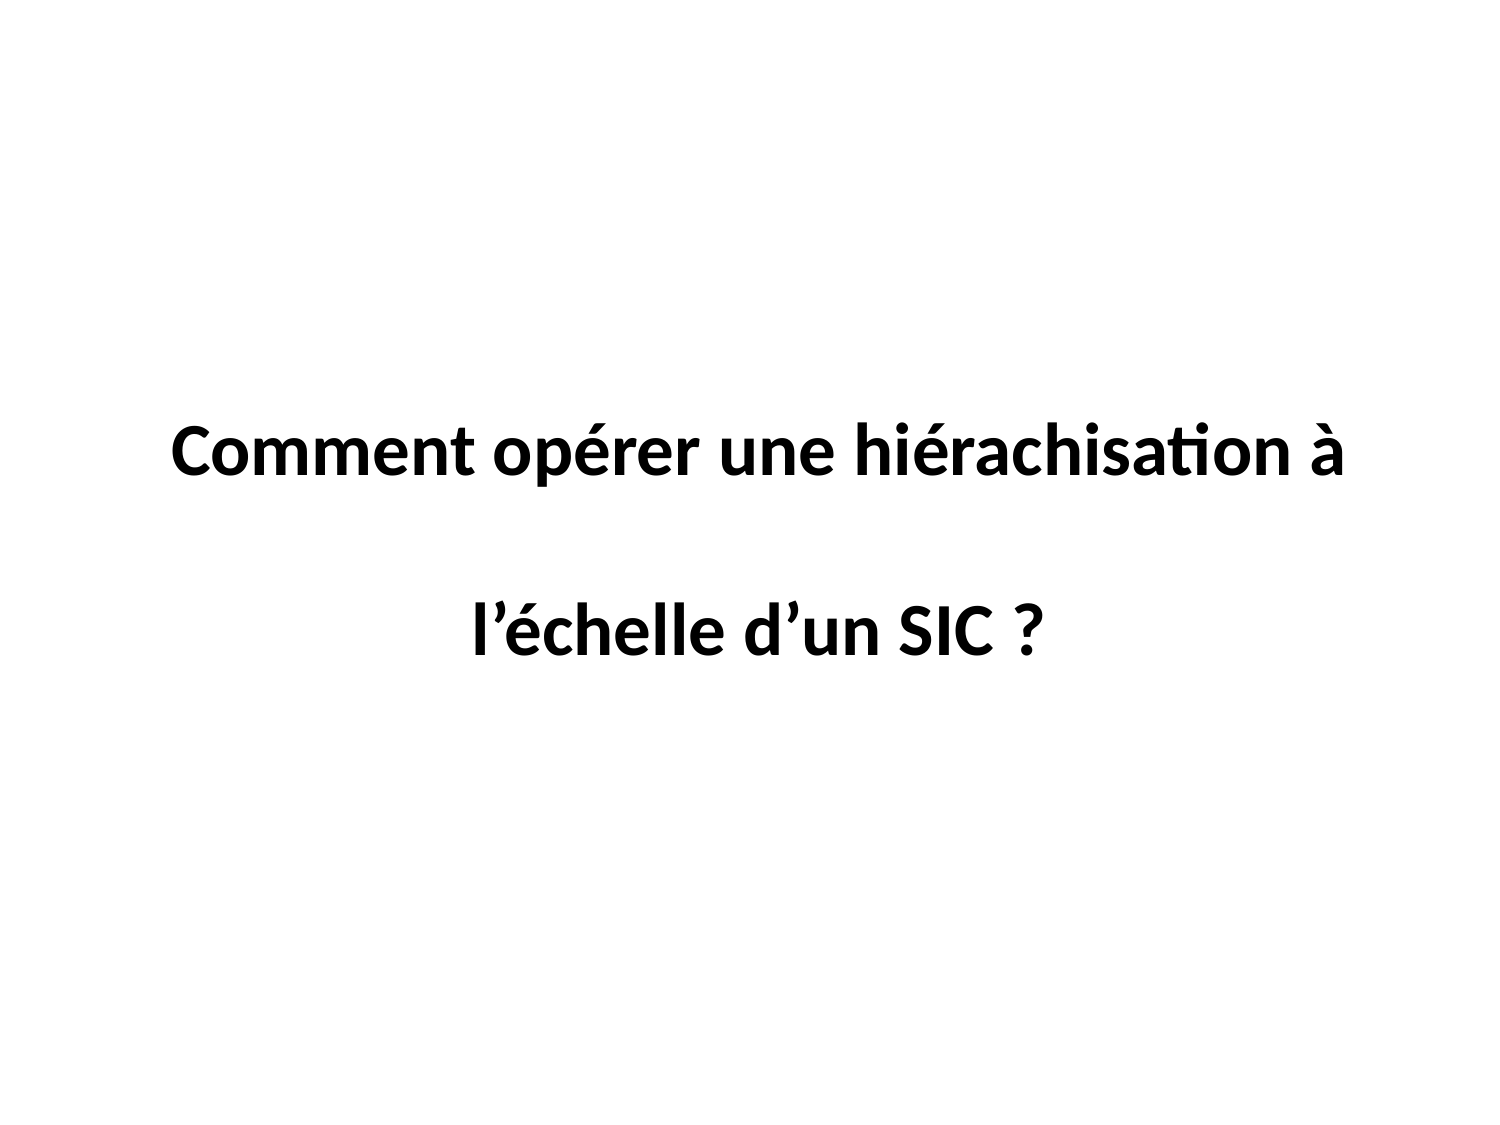

Comment opérer une hiérachisation à l’échelle d’un SIC ?